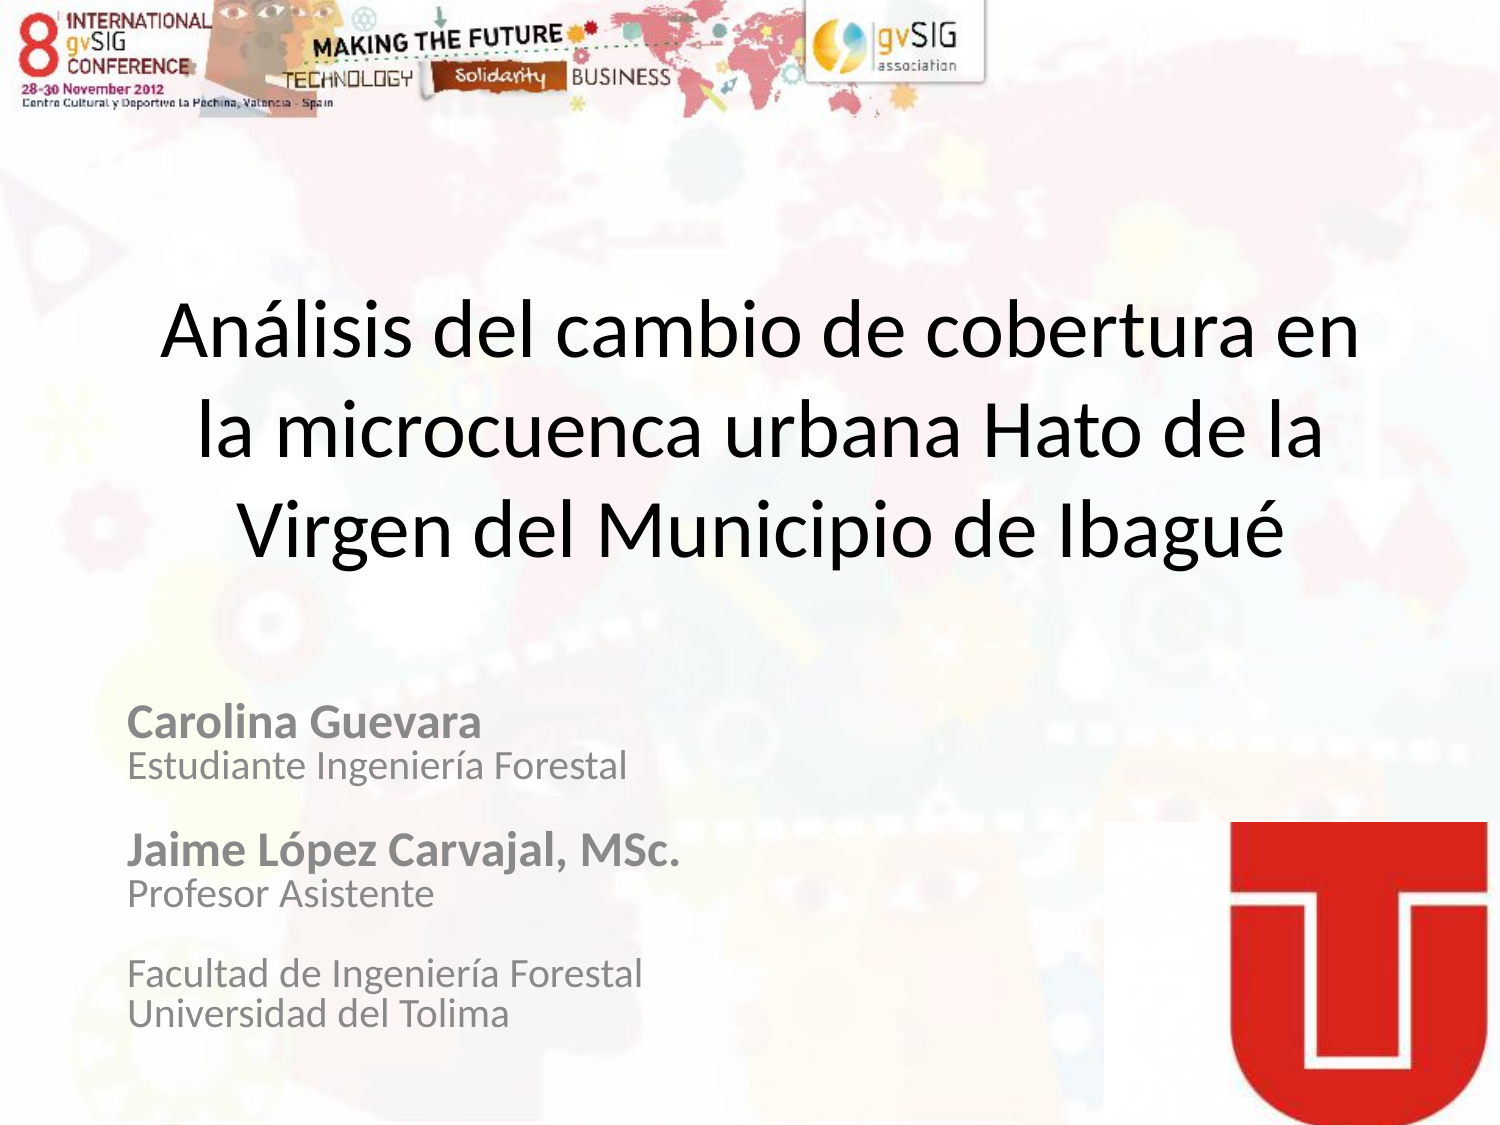

# Análisis del cambio de cobertura en la microcuenca urbana Hato de la Virgen del Municipio de Ibagué
Carolina Guevara
Estudiante Ingeniería Forestal
Jaime López Carvajal, MSc.
Profesor Asistente
Facultad de Ingeniería Forestal
Universidad del Tolima